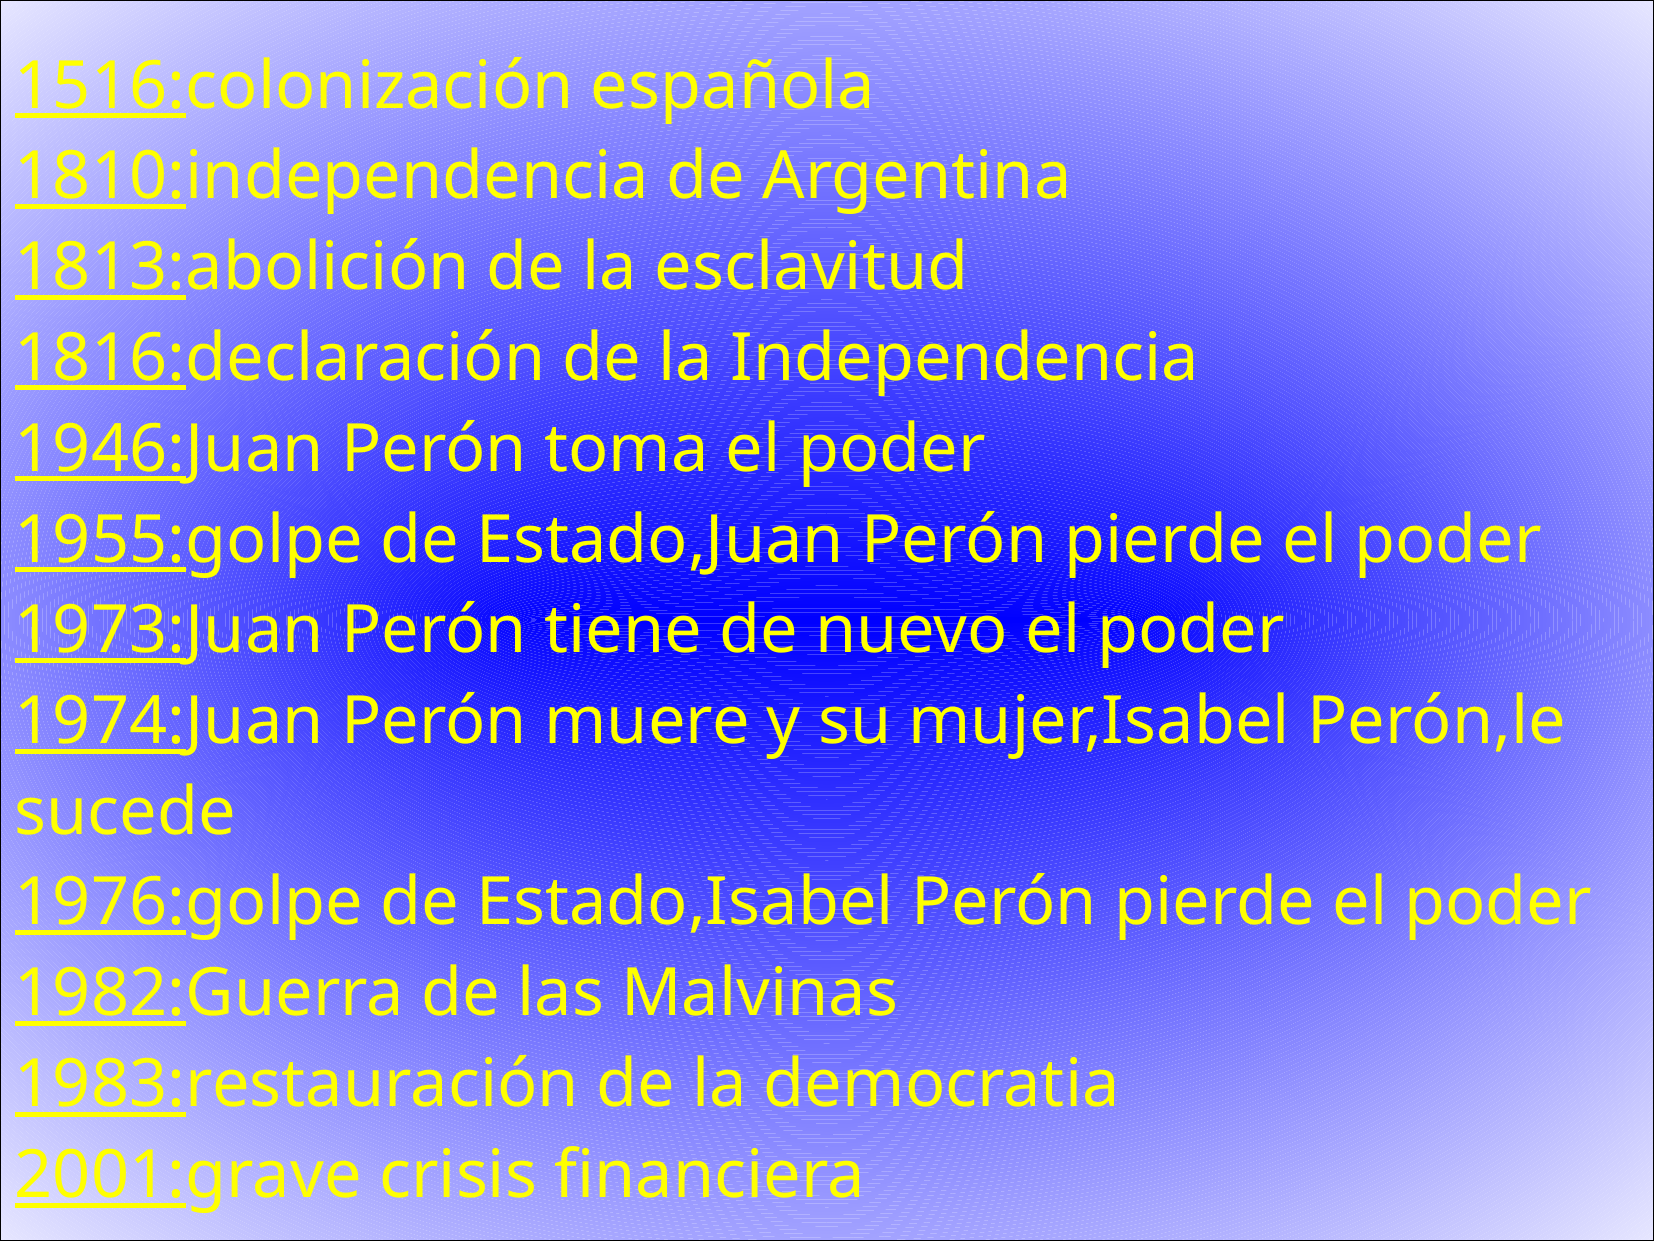

1516:colonización española
1810:independencia de Argentina
1813:abolición de la esclavitud
1816:declaración de la Independencia
1946:Juan Perón toma el poder
1955:golpe de Estado,Juan Perón pierde el poder
1973:Juan Perón tiene de nuevo el poder
1974:Juan Perón muere y su mujer,Isabel Perón,le sucede
1976:golpe de Estado,Isabel Perón pierde el poder
1982:Guerra de las Malvinas
1983:restauración de la democratia
2001:grave crisis financiera